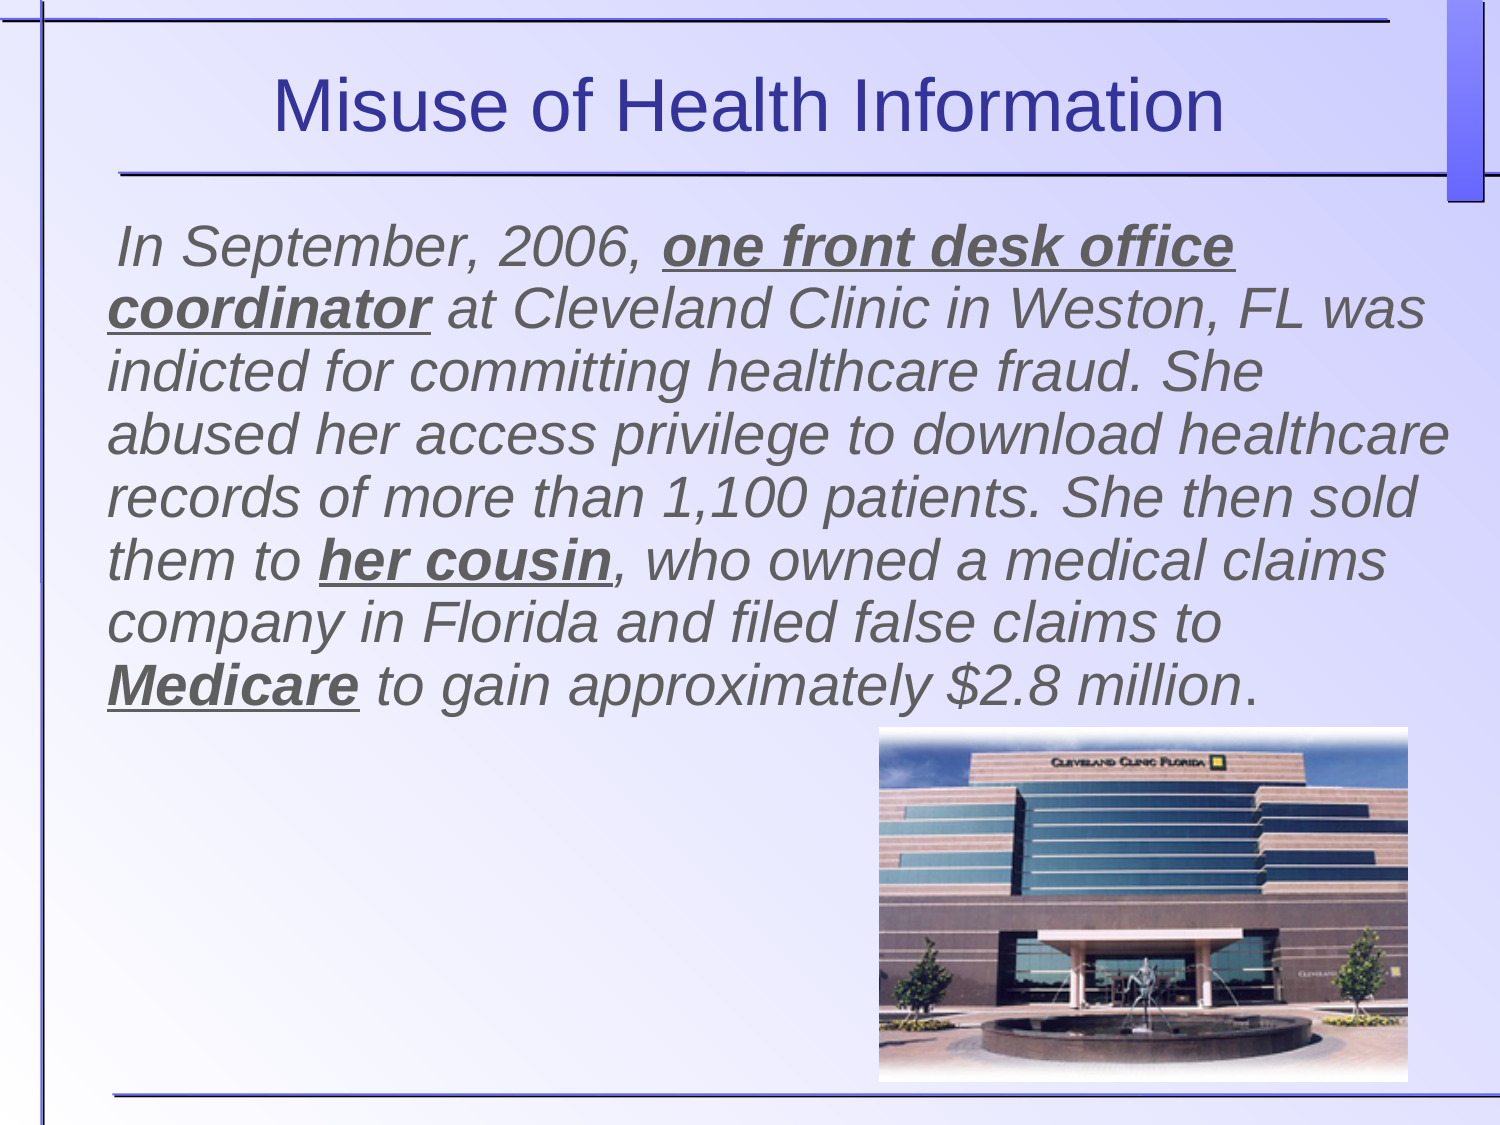

# Misuse of Health Information
In September, 2006, one front desk office coordinator at Cleveland Clinic in Weston, FL was indicted for committing healthcare fraud. She abused her access privilege to download healthcare records of more than 1,100 patients. She then sold them to her cousin, who owned a medical claims company in Florida and filed false claims to Medicare to gain approximately $2.8 million.